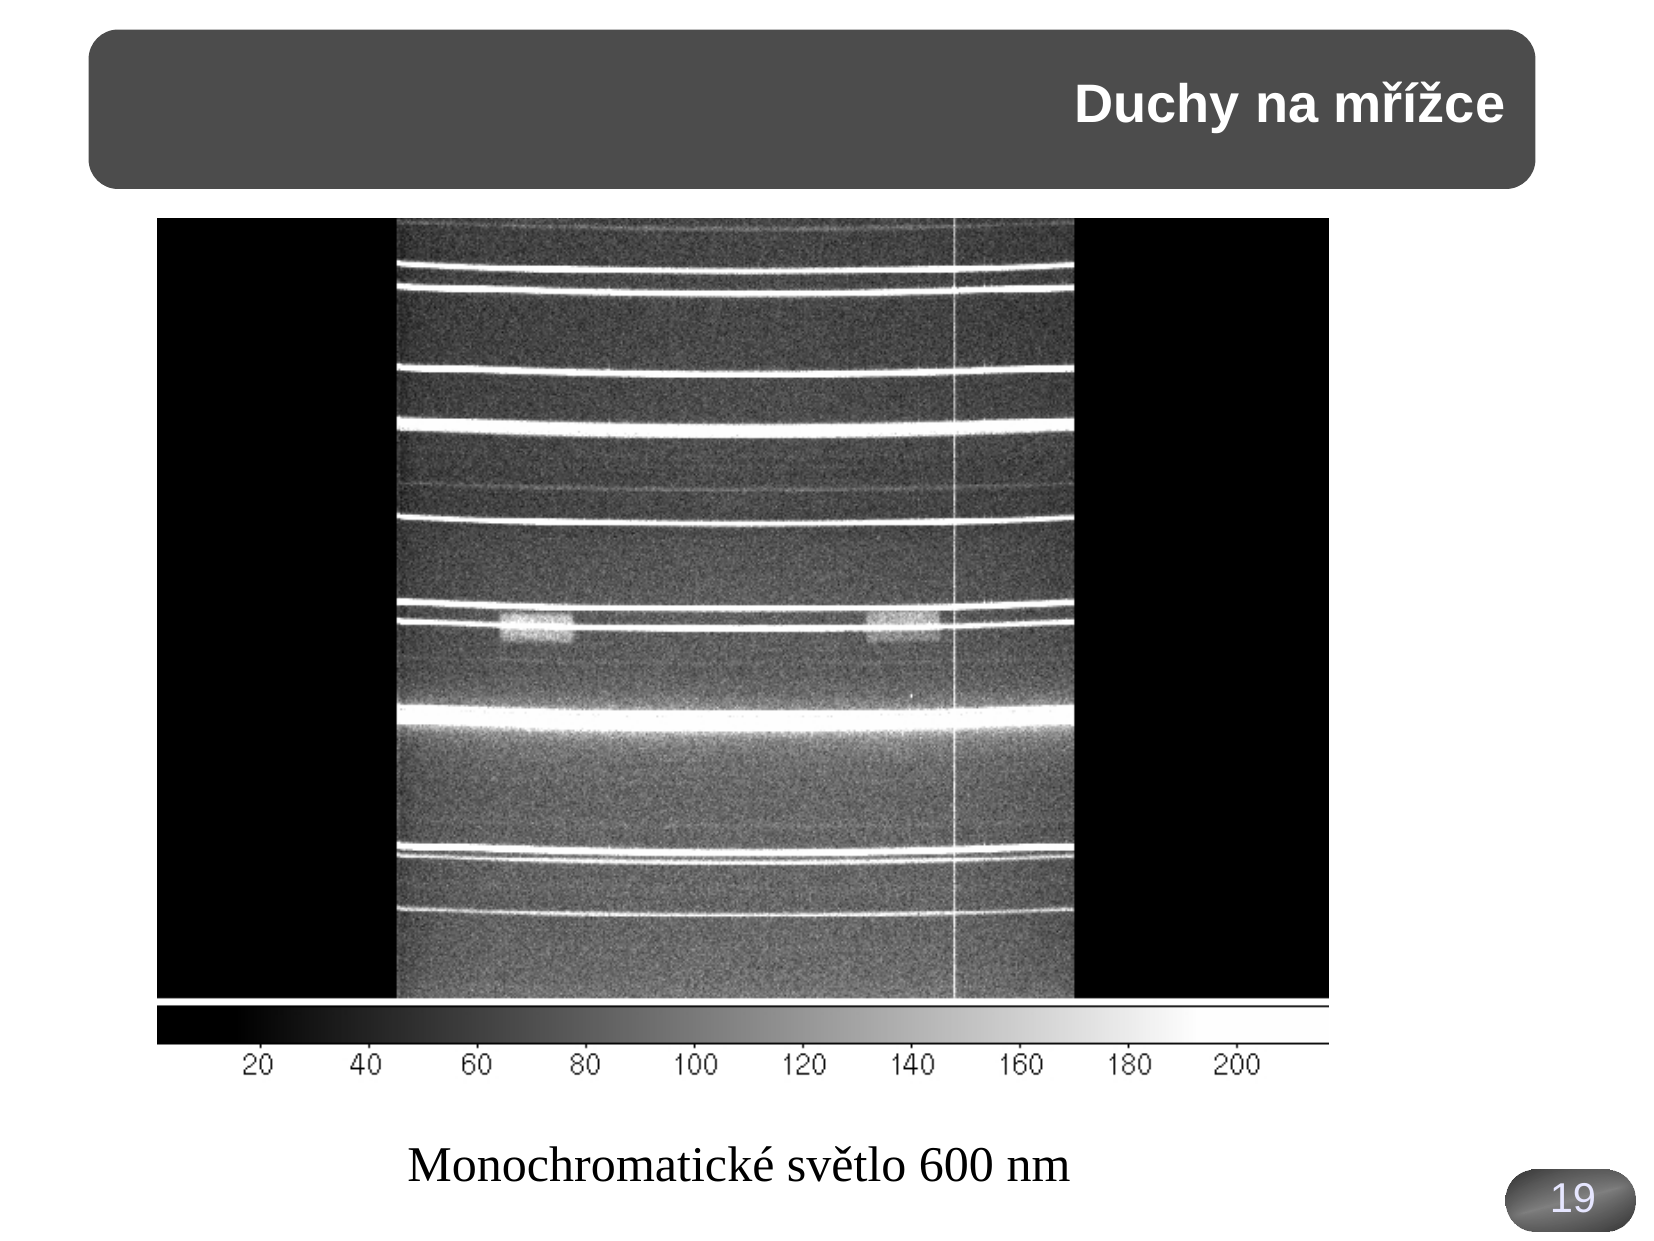

# Duchy na mřížce
Monochromatické světlo 600 nm